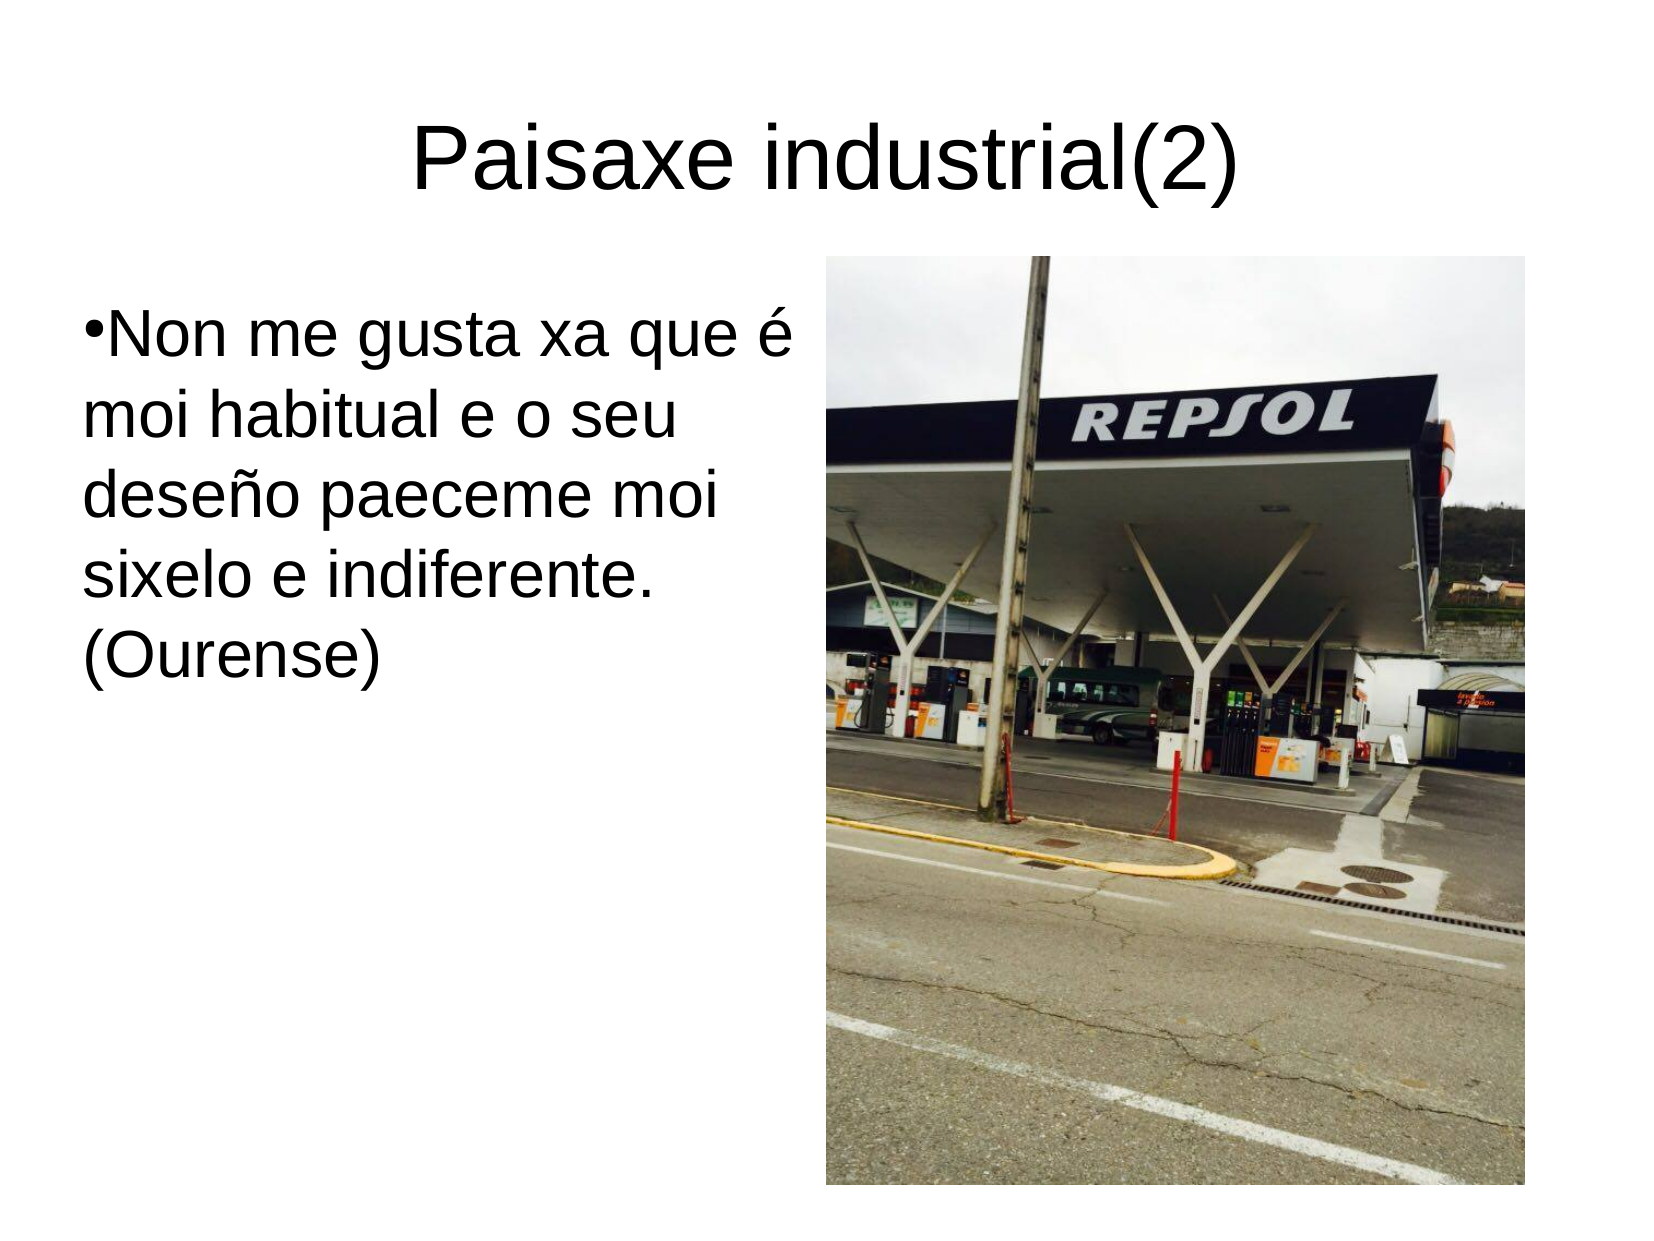

# Paisaxe industrial(2)
Non me gusta xa que é moi habitual e o seu deseño paeceme moi sixelo e indiferente.(Ourense)